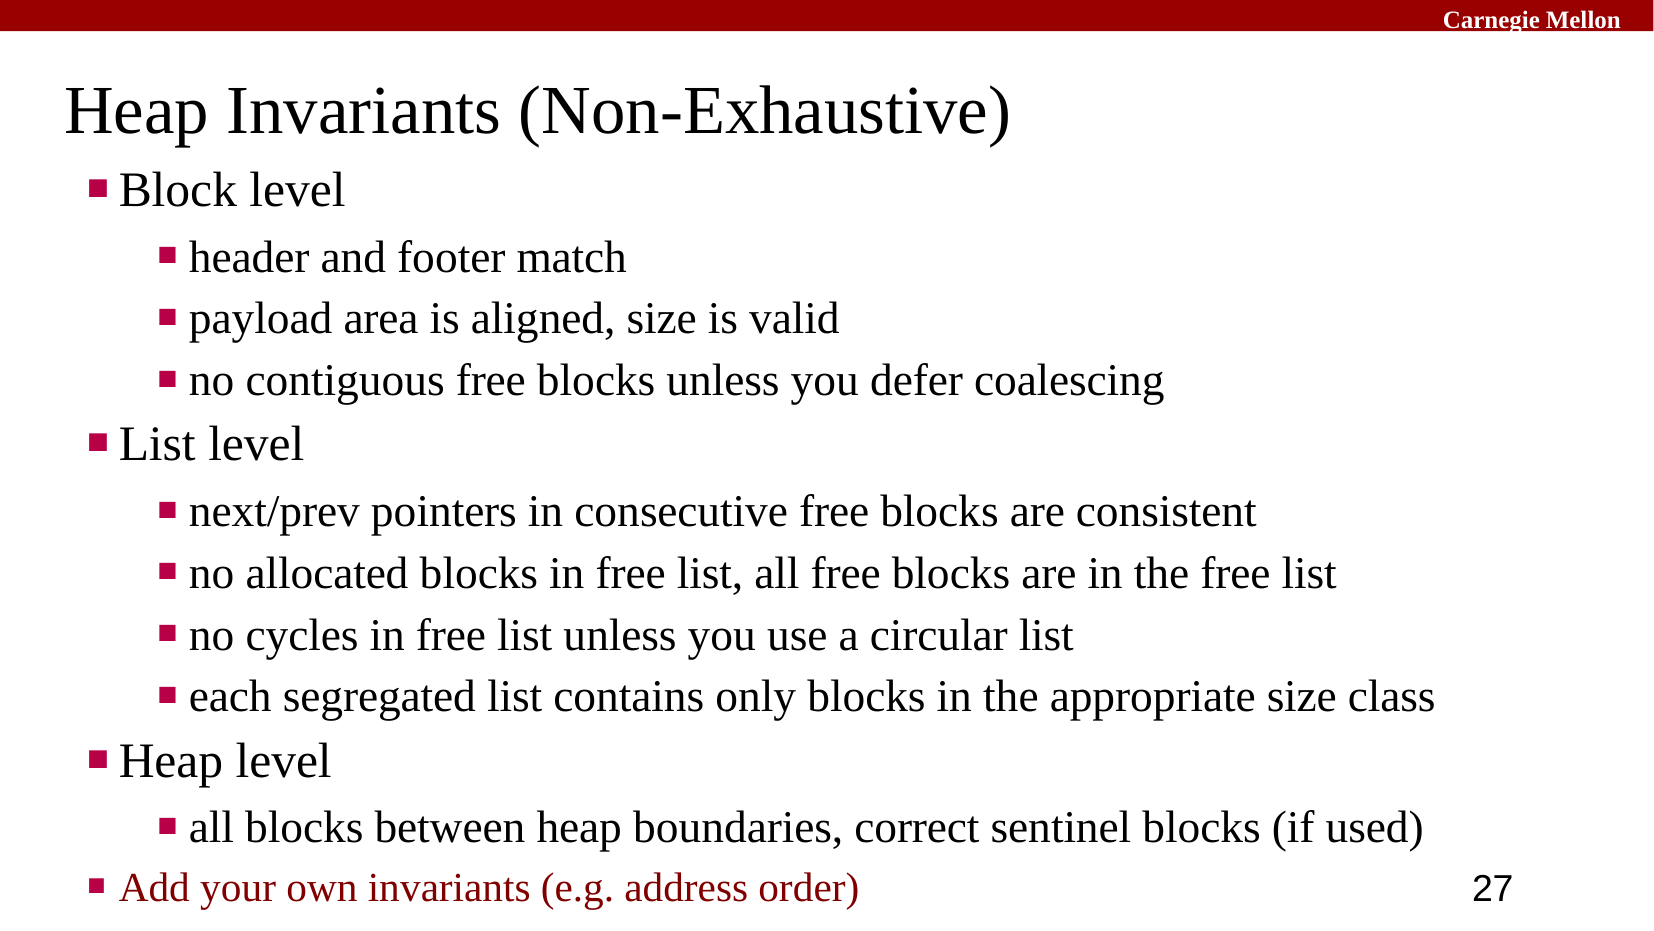

# Heap Invariants (Non-Exhaustive)
Block level
header and footer match
payload area is aligned, size is valid
no contiguous free blocks unless you defer coalescing
List level
next/prev pointers in consecutive free blocks are consistent
no allocated blocks in free list, all free blocks are in the free list
no cycles in free list unless you use a circular list
each segregated list contains only blocks in the appropriate size class
Heap level
all blocks between heap boundaries, correct sentinel blocks (if used)
Add your own invariants (e.g. address order)